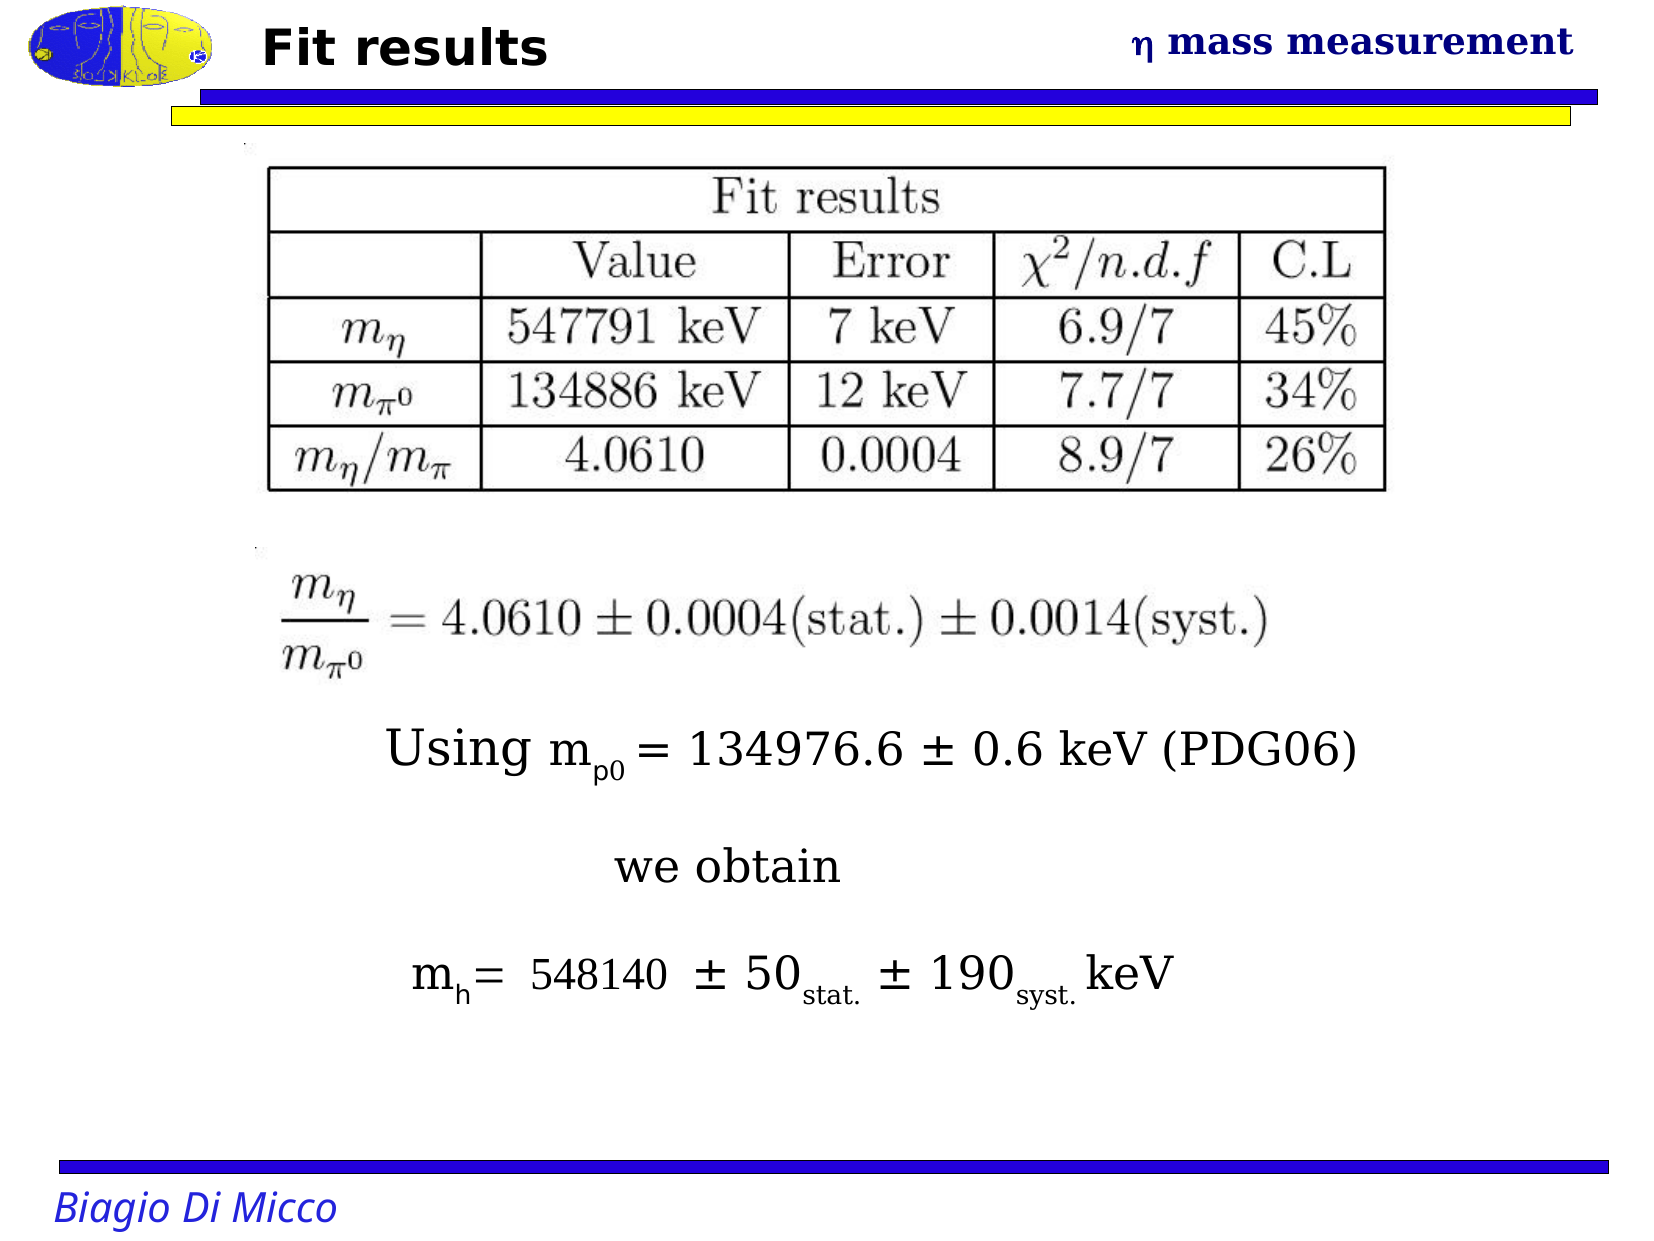

Fit results
 Using mp0 = 134976.6 ± 0.6 keV (PDG06)
 we obtain
 mh= 548140 ± 50stat. ± 190syst. keV